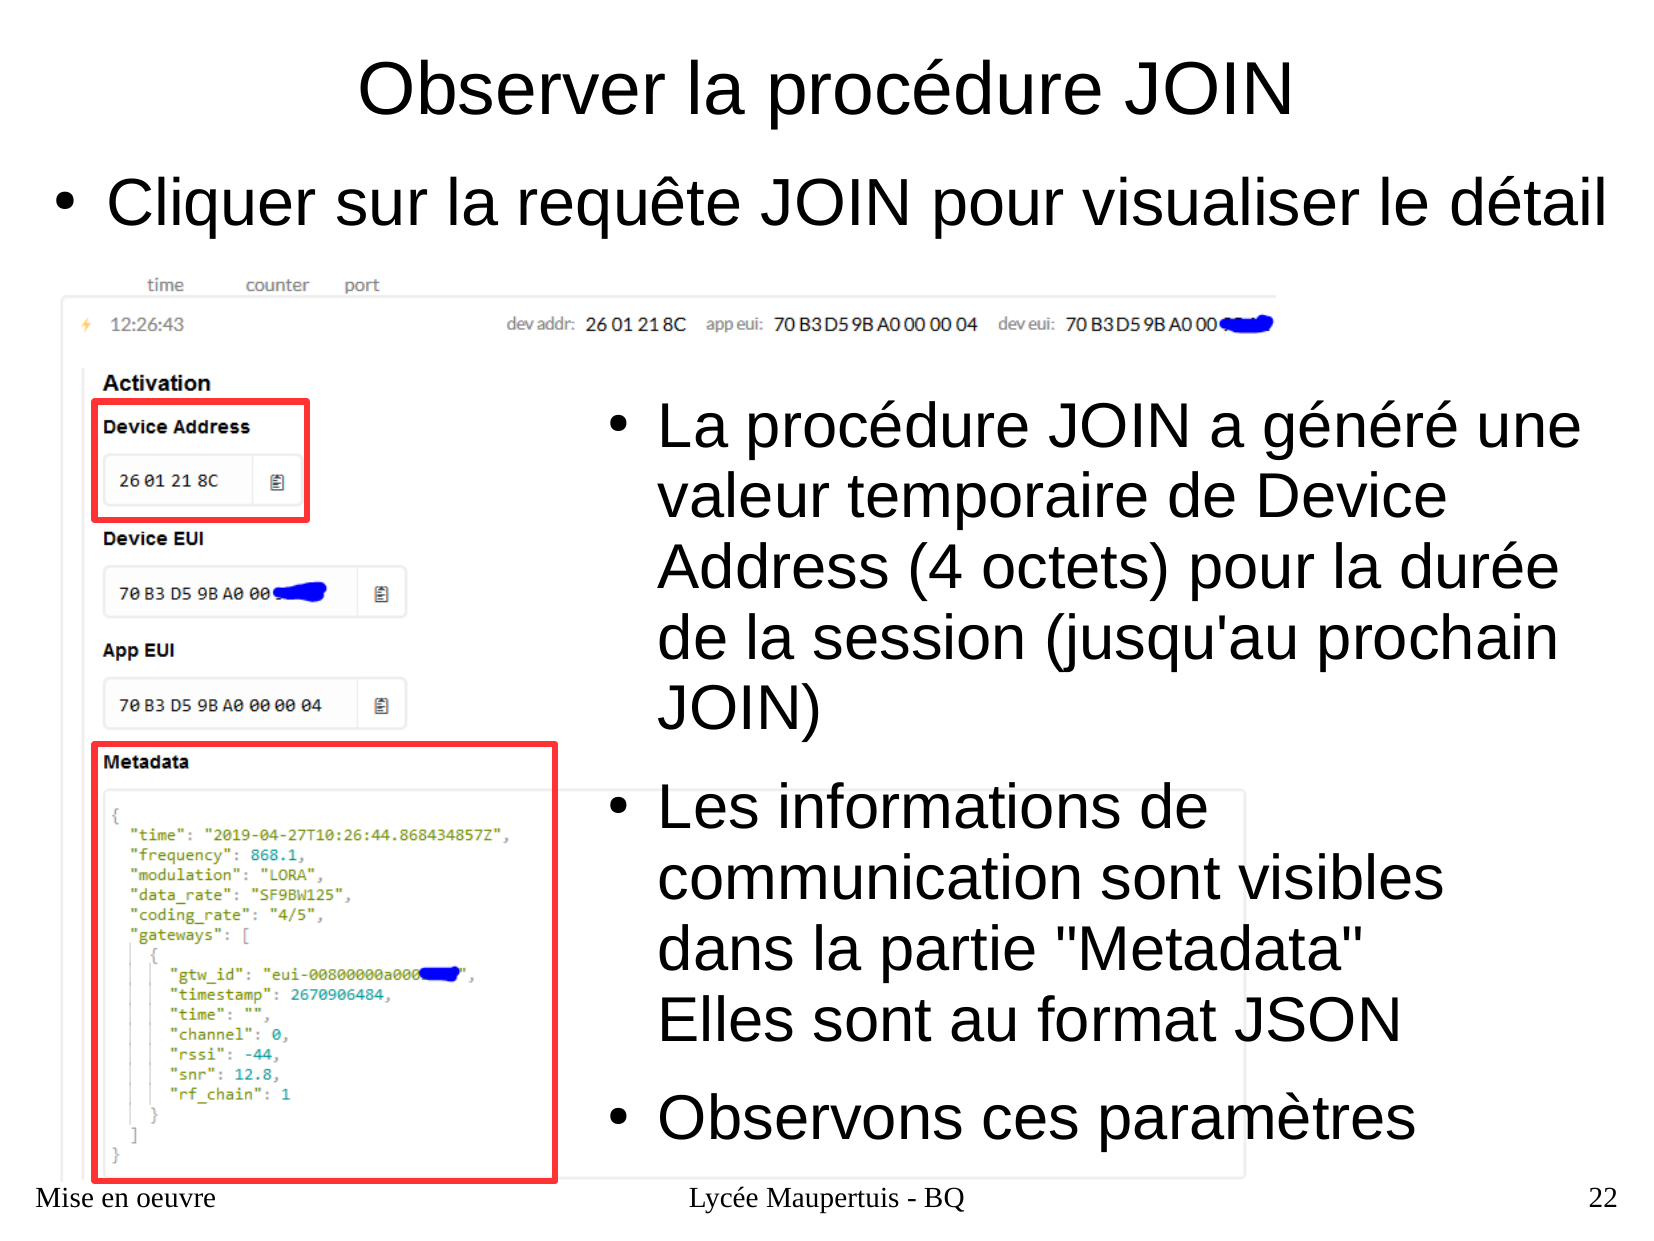

# Observer la procédure JOIN
Cliquer sur la requête JOIN pour visualiser le détail
La procédure JOIN a généré une valeur temporaire de Device Address (4 octets) pour la durée de la session (jusqu'au prochain JOIN)
Les informations de communication sont visibles dans la partie "Metadata"
Elles sont au format JSON
Observons ces paramètres
Mise en oeuvre
Lycée Maupertuis - BQ
22